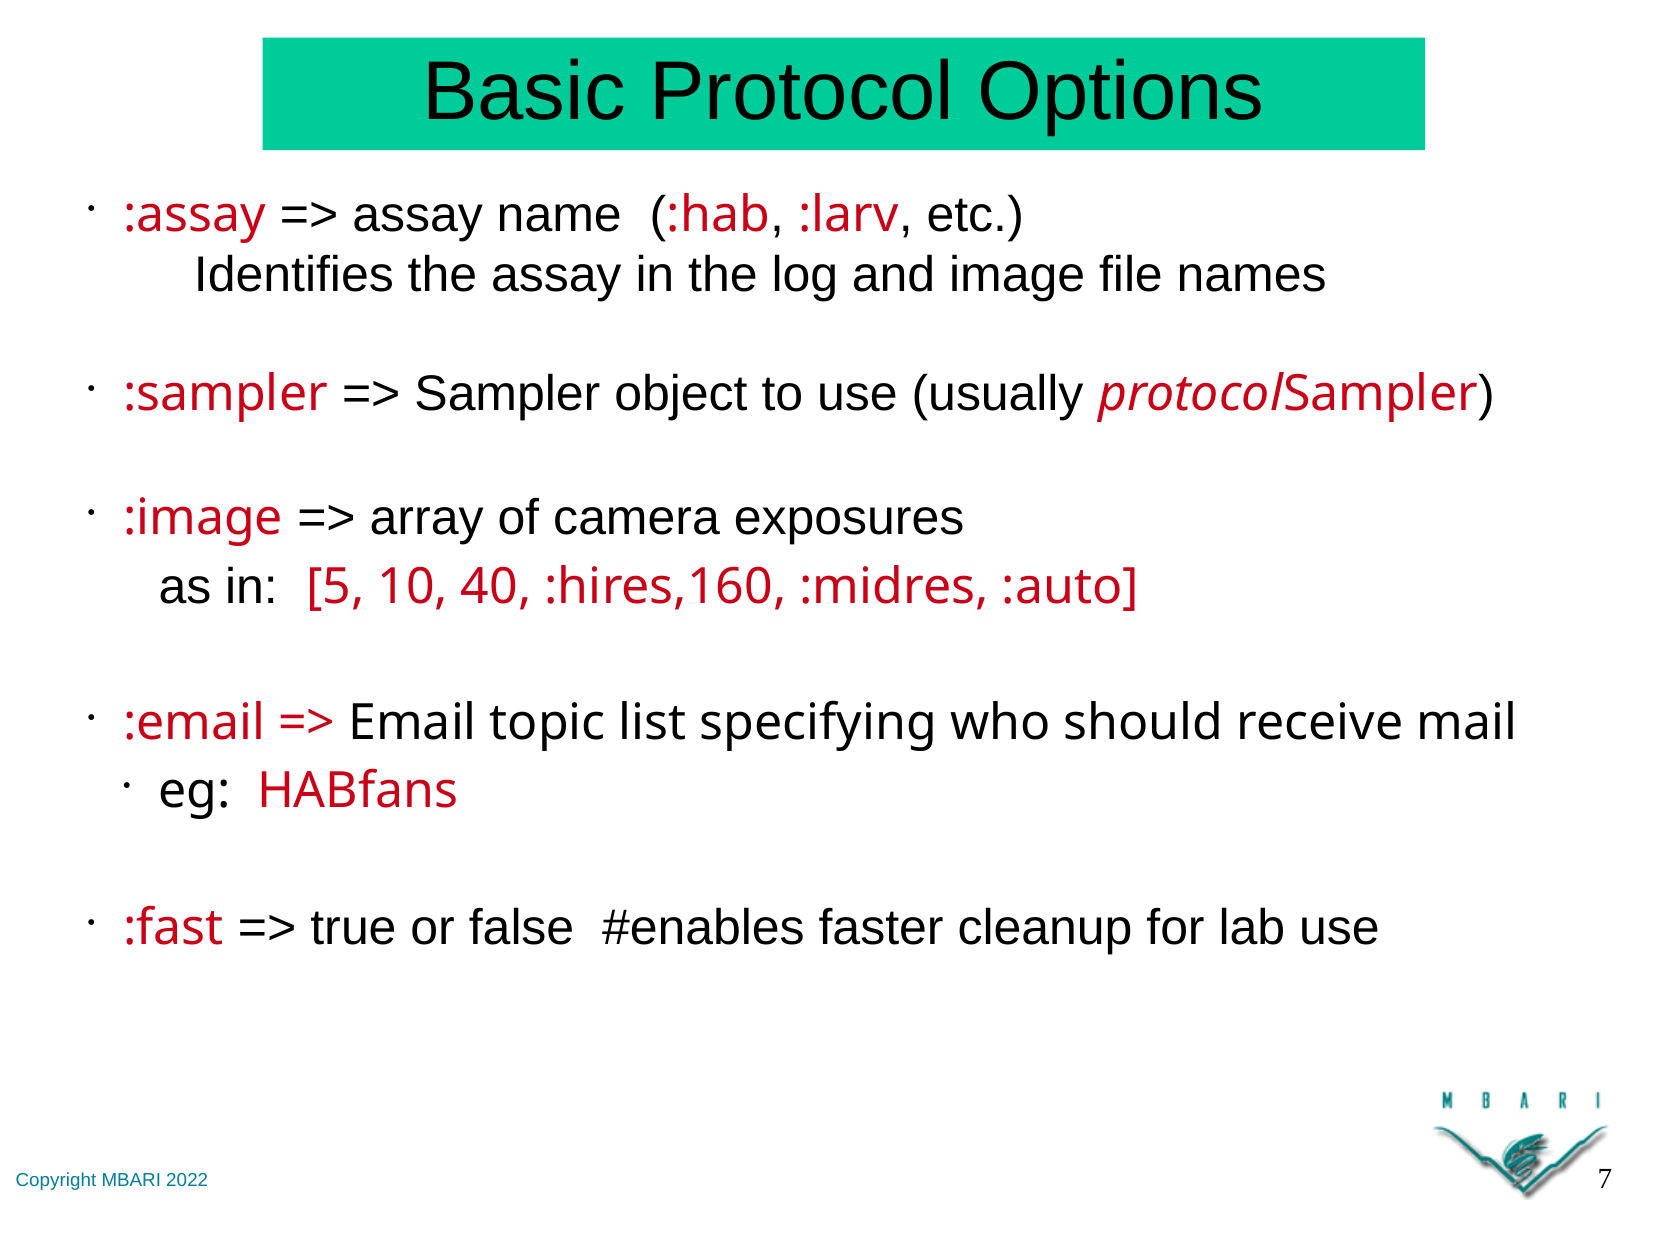

Basic Protocol Options
:assay => assay name (:hab, :larv, etc.)
Identifies the assay in the log and image file names
:sampler => Sampler object to use (usually protocolSampler)
:image => array of camera exposures
as in: [5, 10, 40, :hires,160, :midres, :auto]
:email => Email topic list specifying who should receive mail
eg: HABfans
:fast => true or false #enables faster cleanup for lab use
7